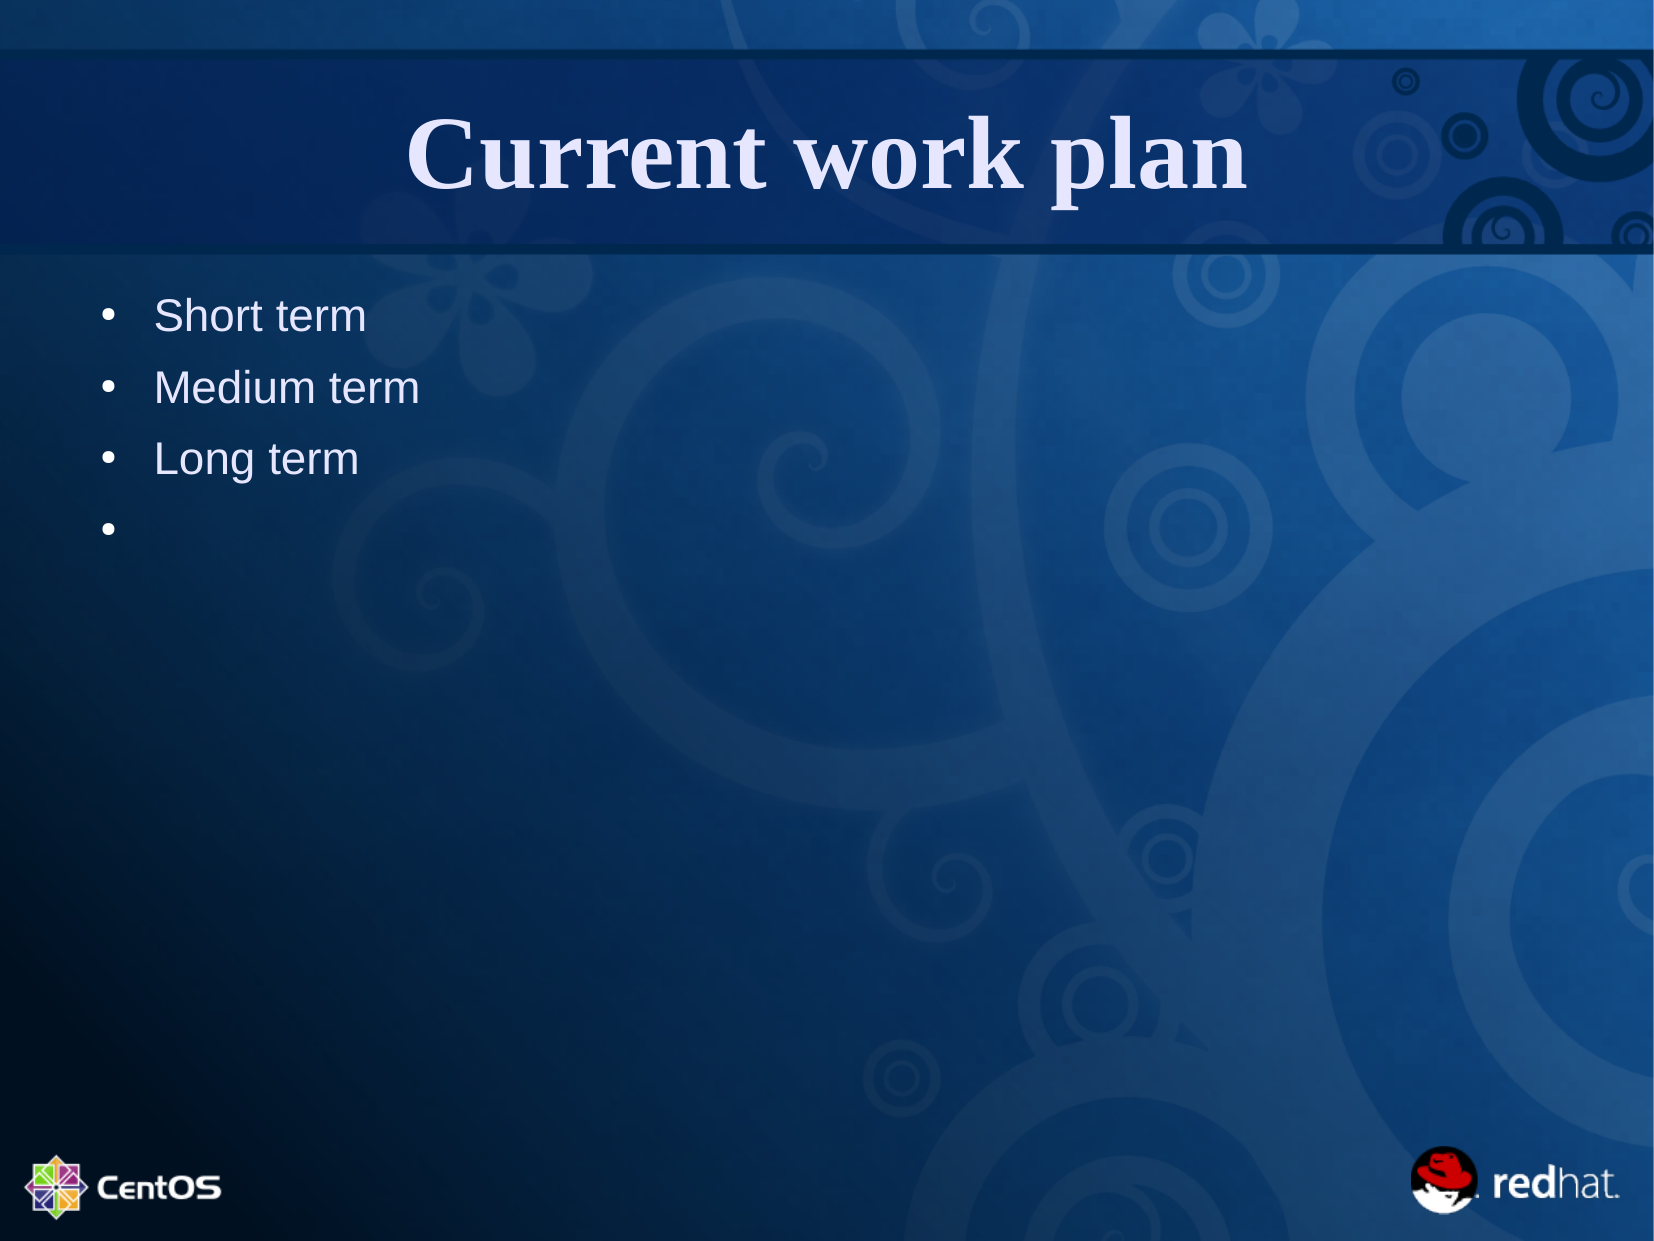

# Current work plan
Short term
Medium term
Long term